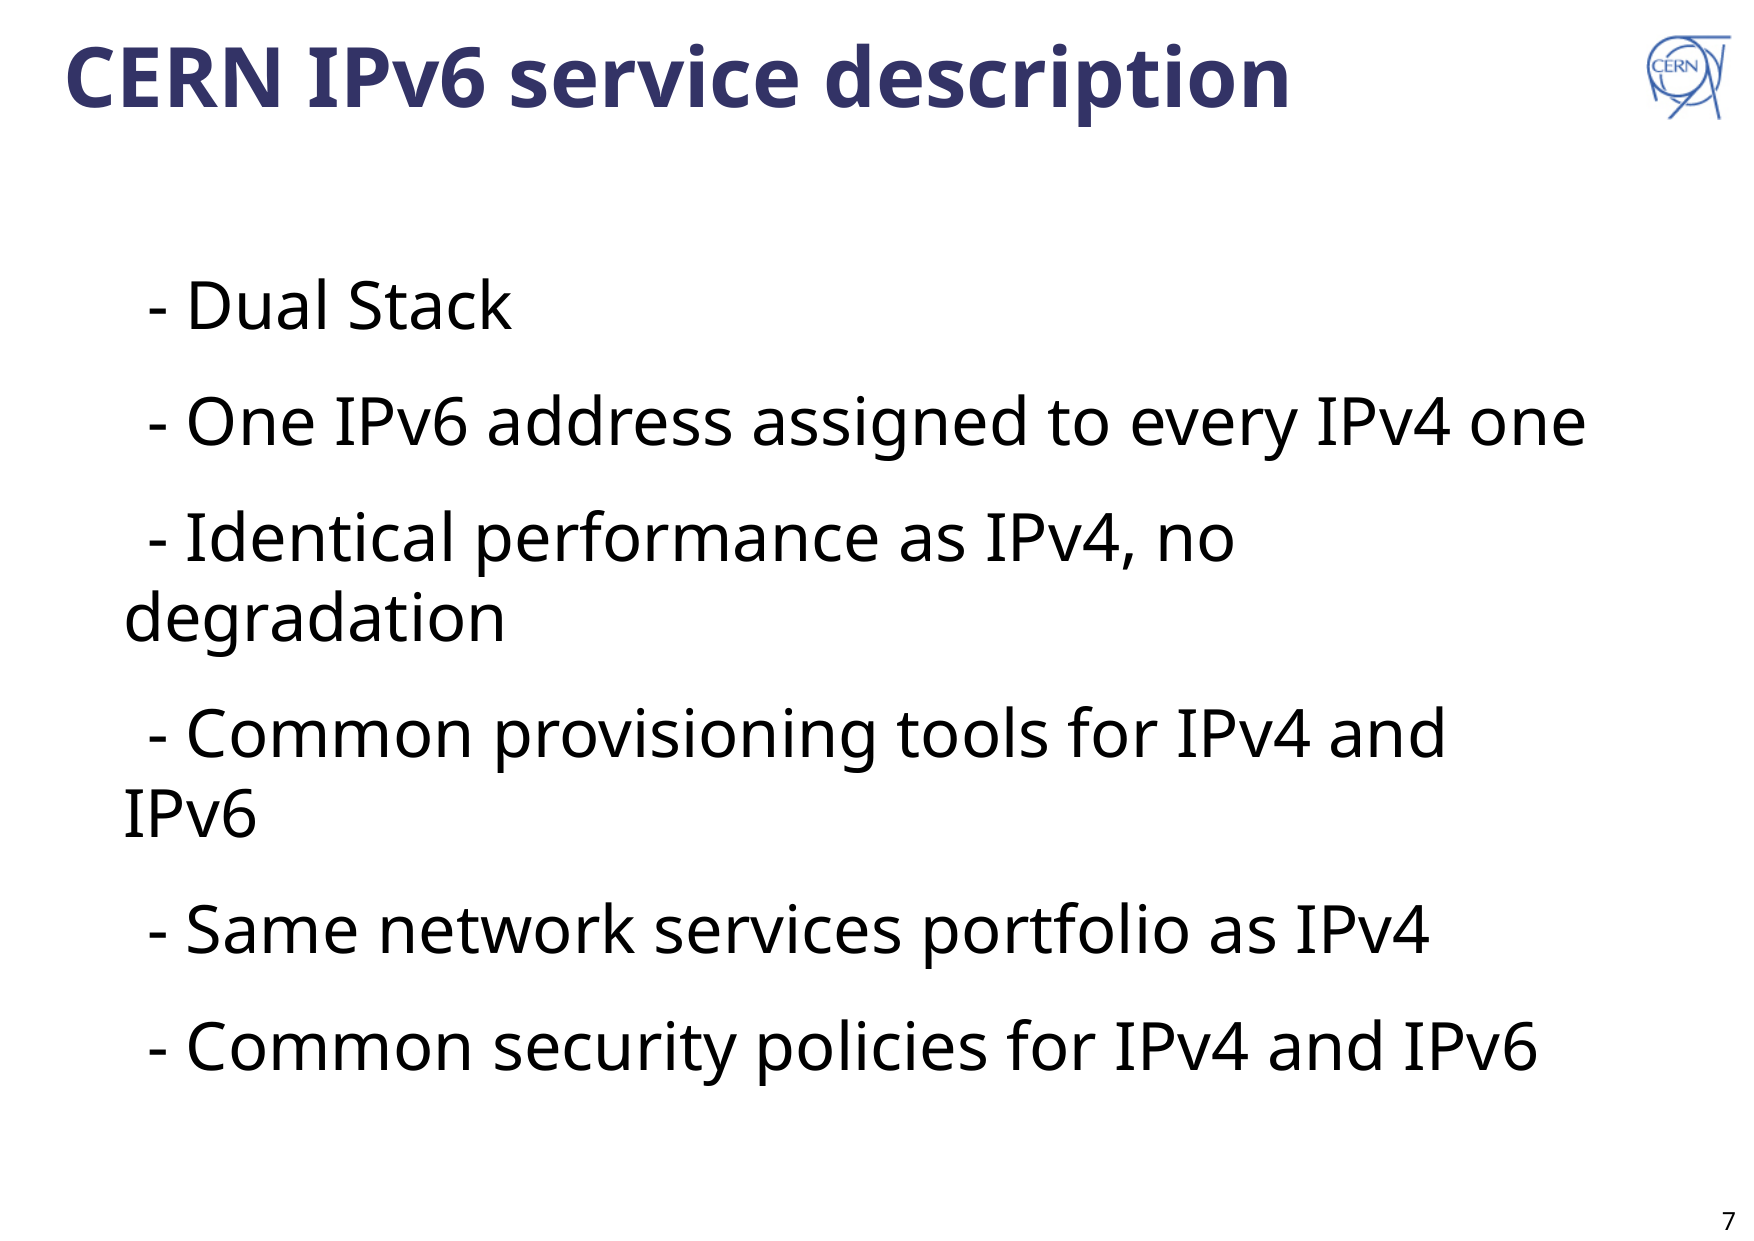

# CERN IPv6 service description
- Dual Stack
- One IPv6 address assigned to every IPv4 one
- Identical performance as IPv4, no degradation
- Common provisioning tools for IPv4 and IPv6
- Same network services portfolio as IPv4
- Common security policies for IPv4 and IPv6
7